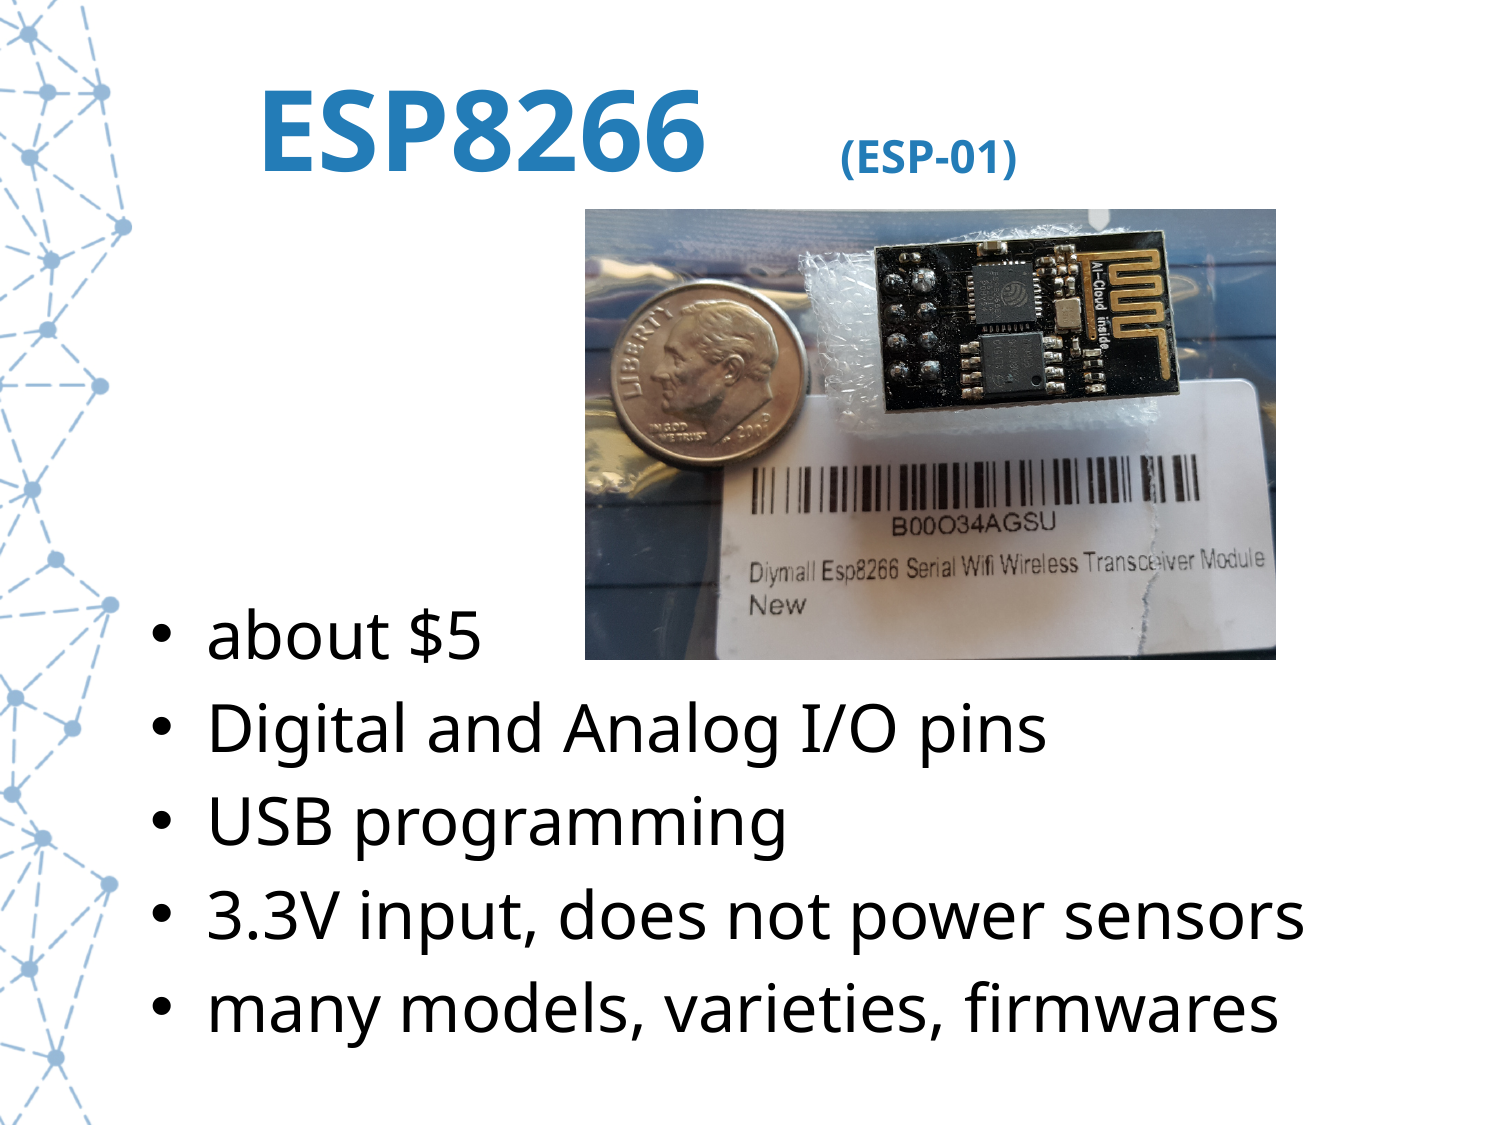

ESP8266
(ESP-01)
# about $5
Digital and Analog I/O pins
USB programming
3.3V input, does not power sensors
many models, varieties, firmwares